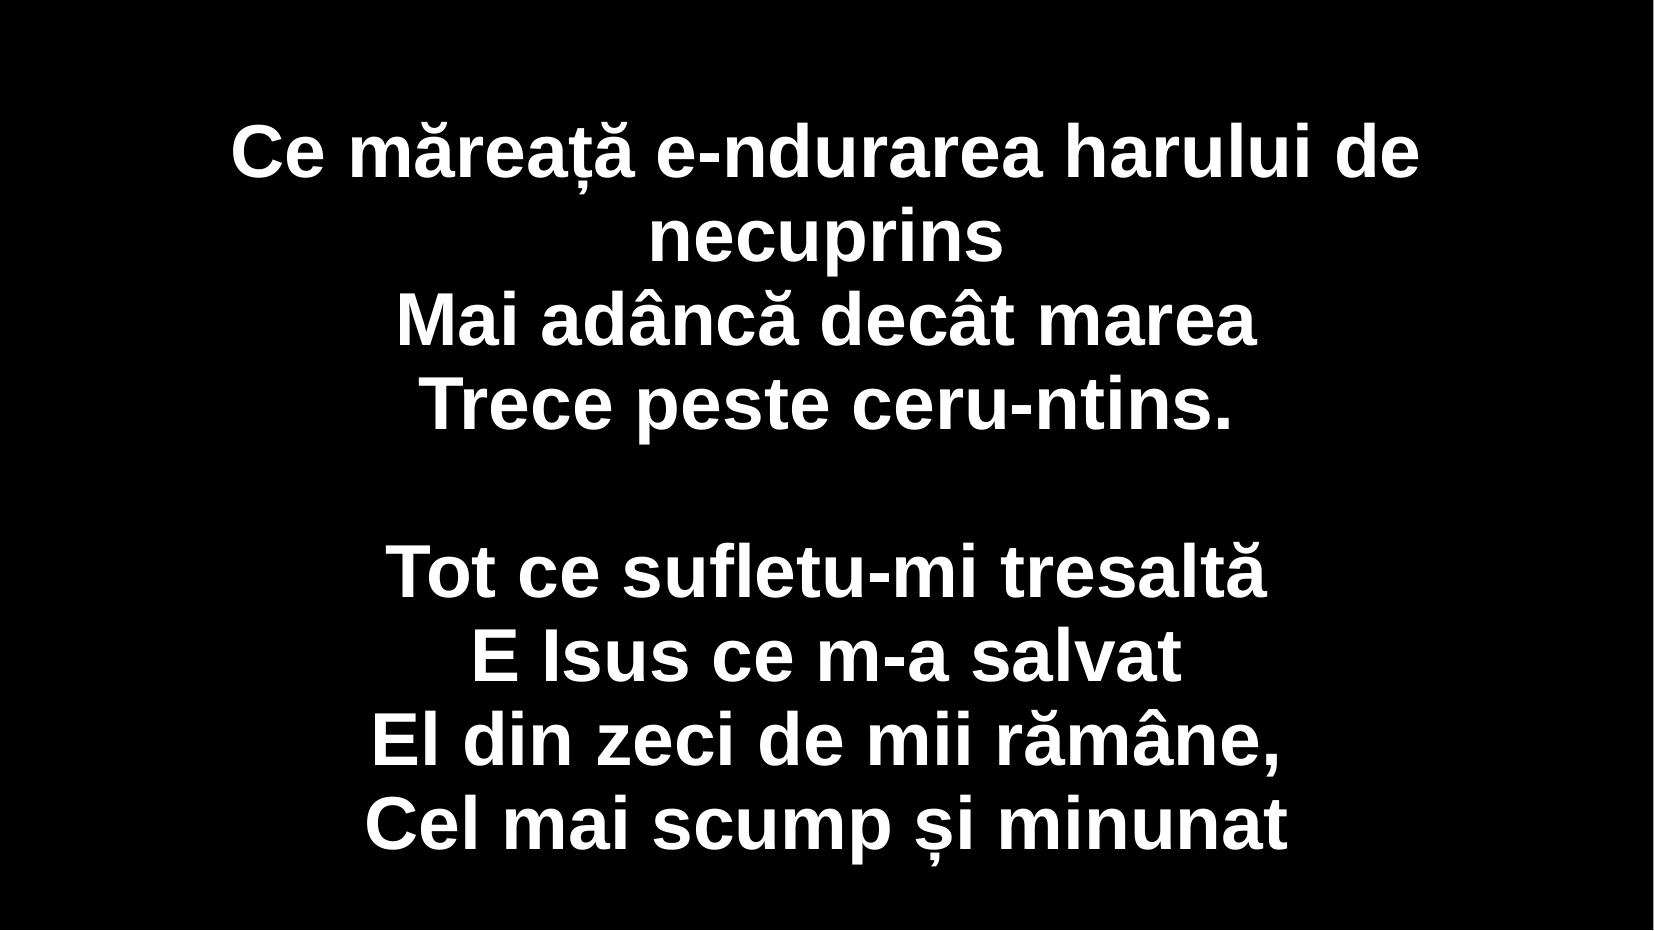

Ce măreață e-ndurarea harului de necuprins
Mai adâncă decât marea
Trece peste ceru-ntins.
Tot ce sufletu-mi tresaltă
E Isus ce m-a salvat
El din zeci de mii rămâne,
Cel mai scump și minunat